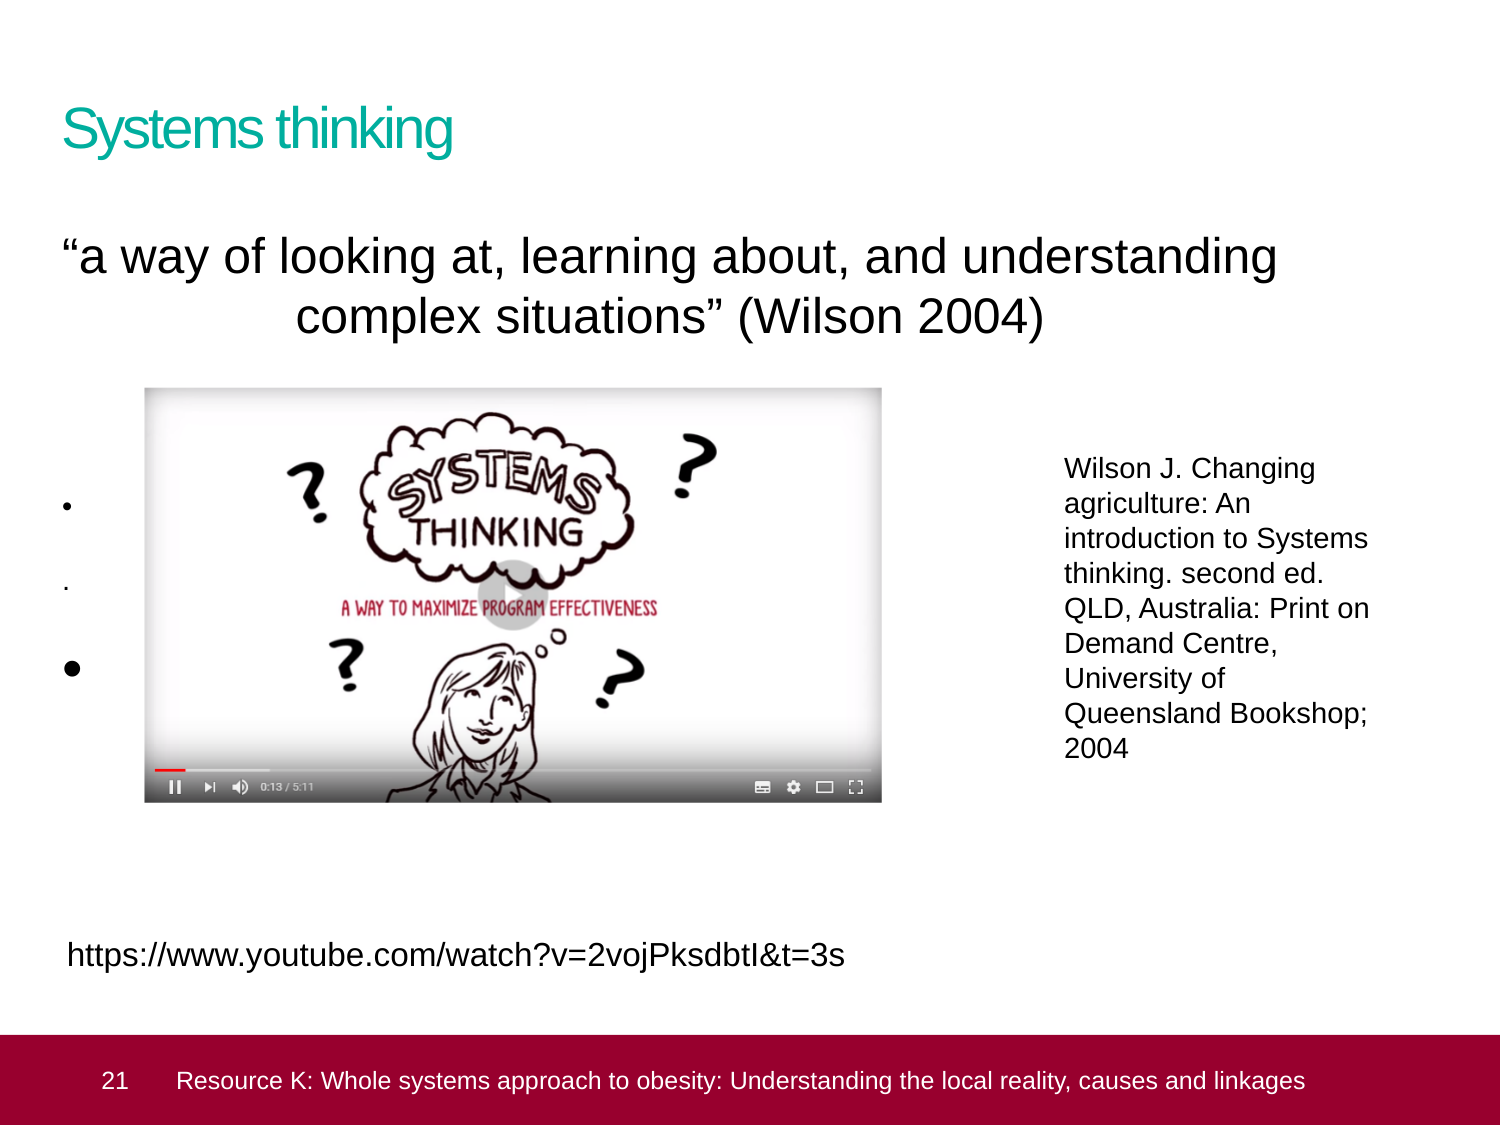

# Systems thinking
“a way of looking at, learning about, and understanding complex situations” (Wilson 2004)
.
Wilson J. Changing agriculture: An introduction to Systems thinking. second ed. QLD, Australia: Print on Demand Centre, University of Queensland Bookshop; 2004
https://www.youtube.com/watch?v=2vojPksdbtI&t=3s
 20
Resource K: Whole systems approach to obesity: Understanding the local reality, causes and linkages